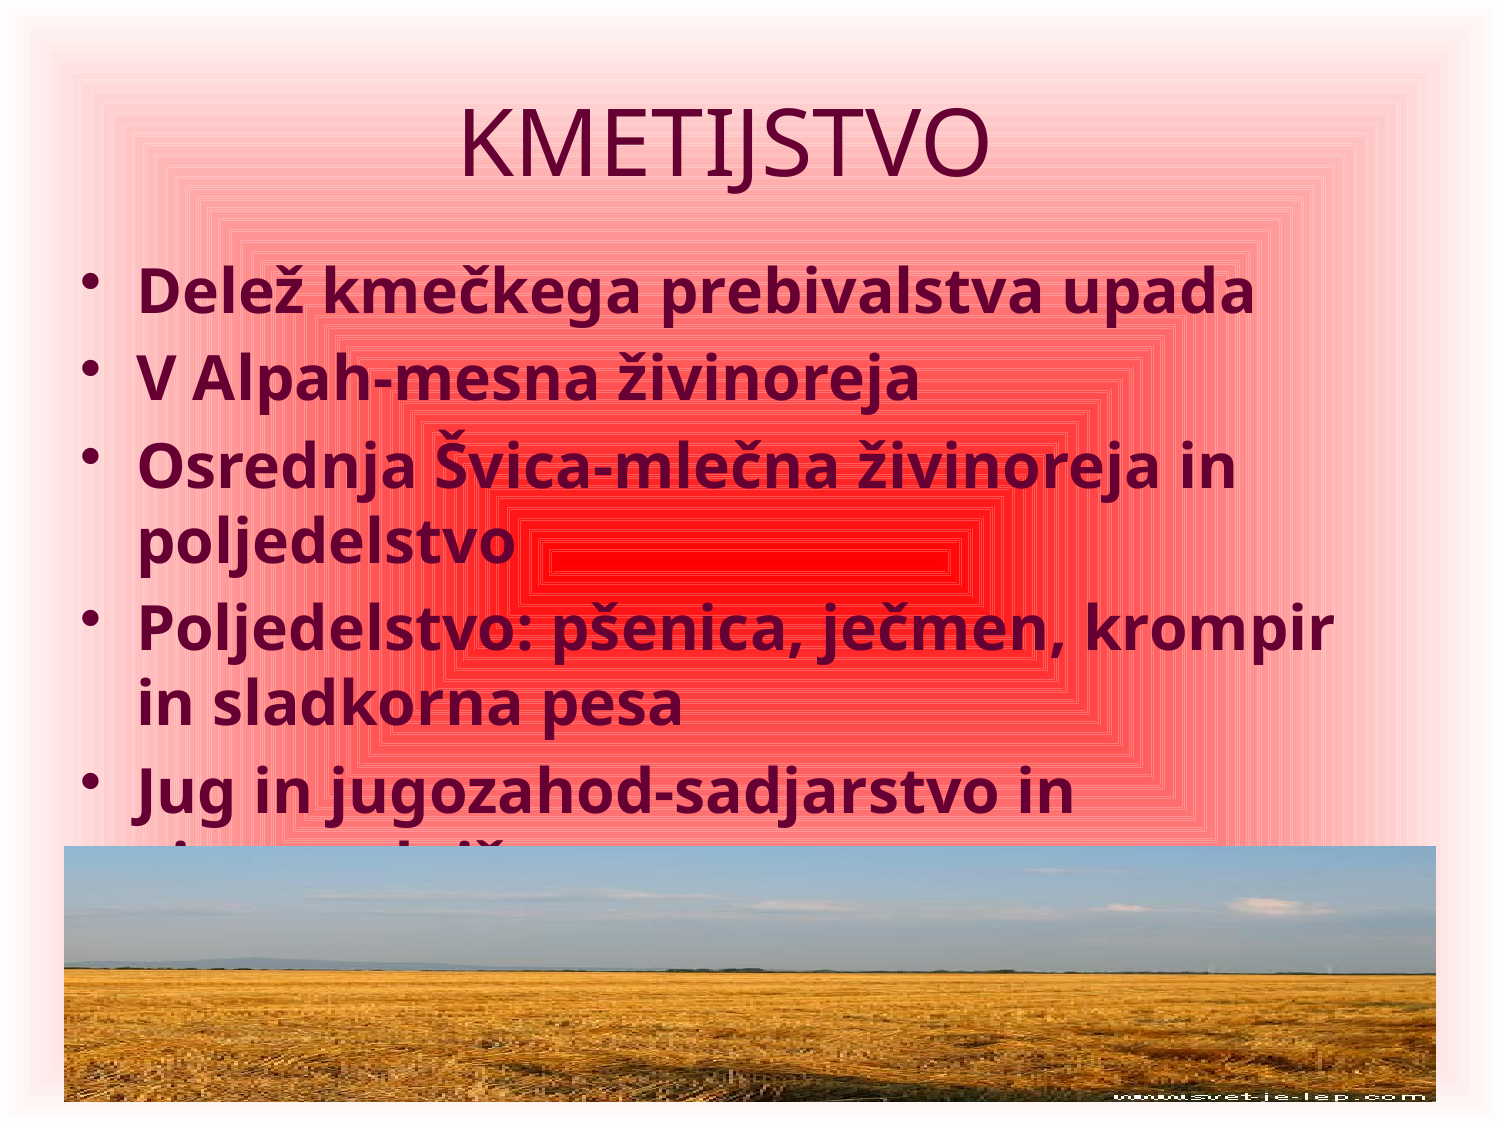

# KMETIJSTVO
Delež kmečkega prebivalstva upada
V Alpah-mesna živinoreja
Osrednja Švica-mlečna živinoreja in poljedelstvo
Poljedelstvo: pšenica, ječmen, krompir in sladkorna pesa
Jug in jugozahod-sadjarstvo in vinogradništvo